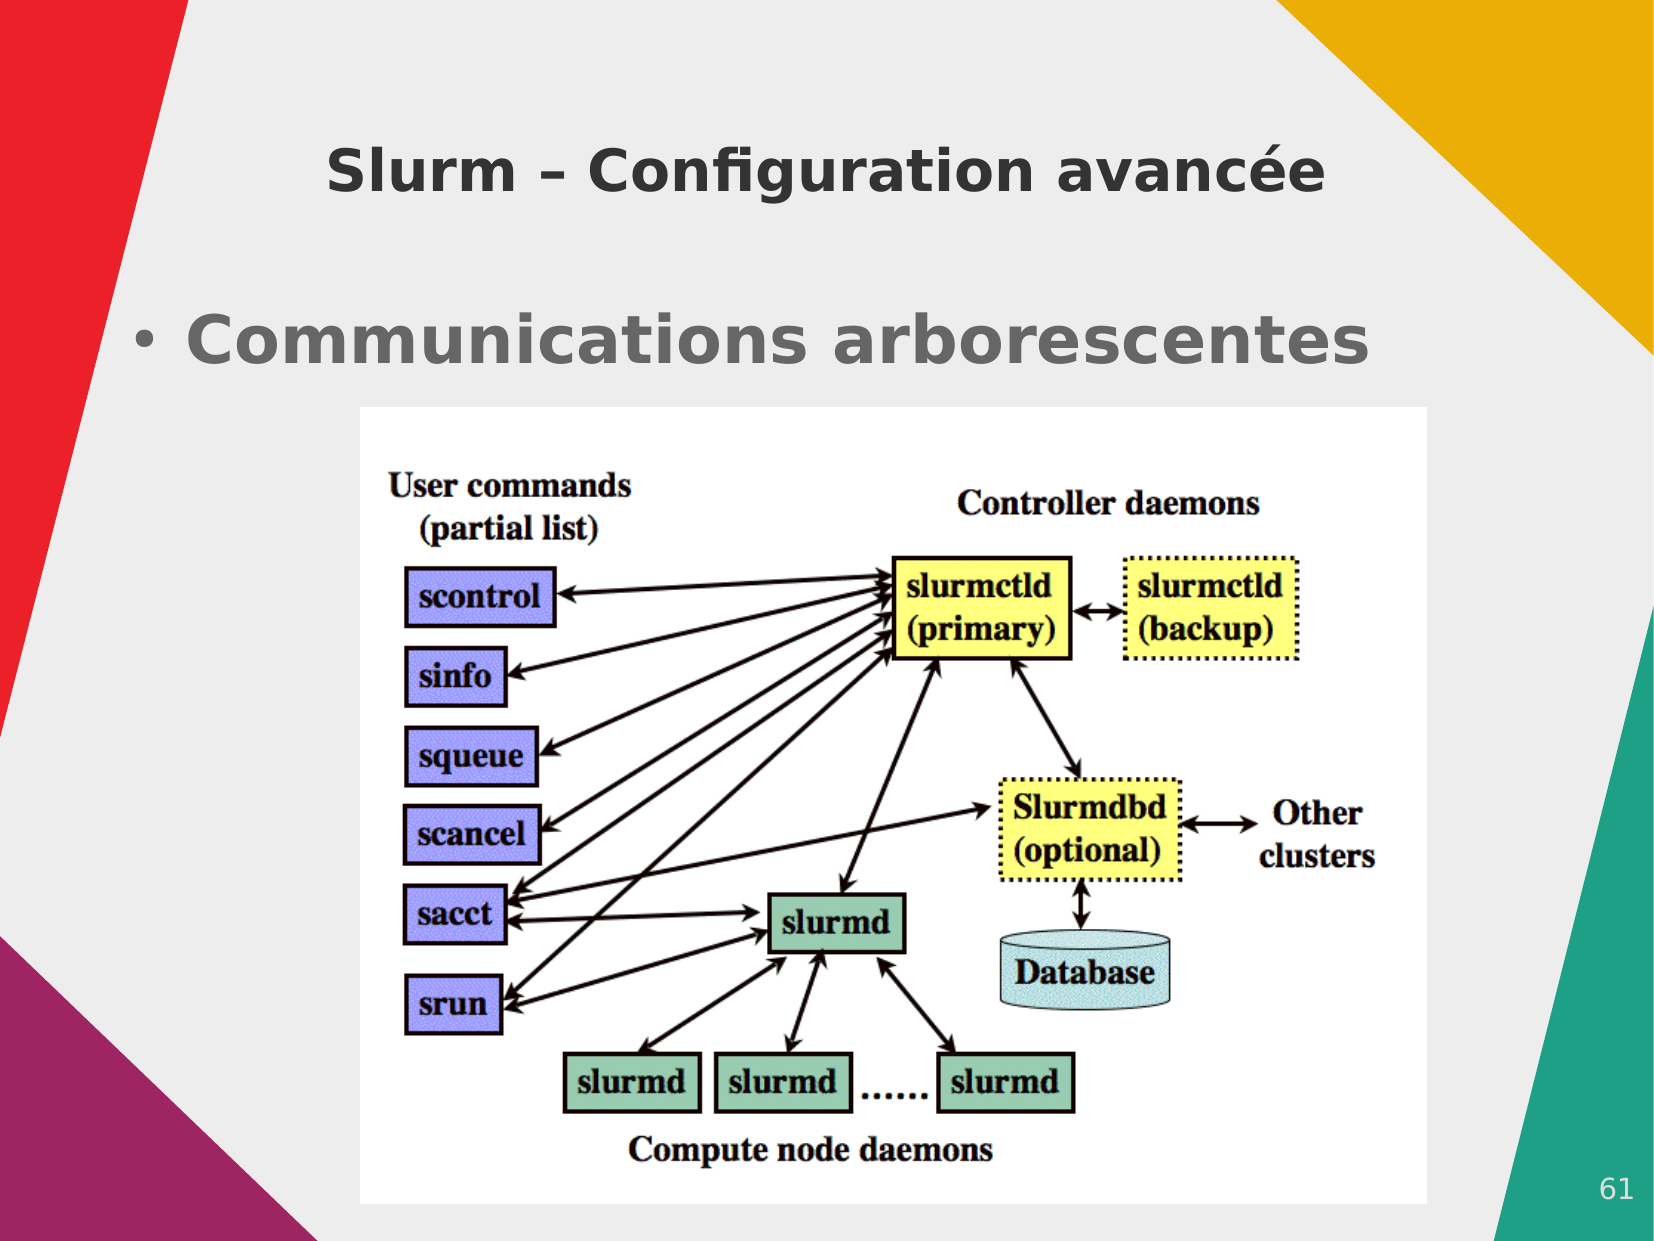

# Slurm – Configuration avancée
Communications arborescentes
61